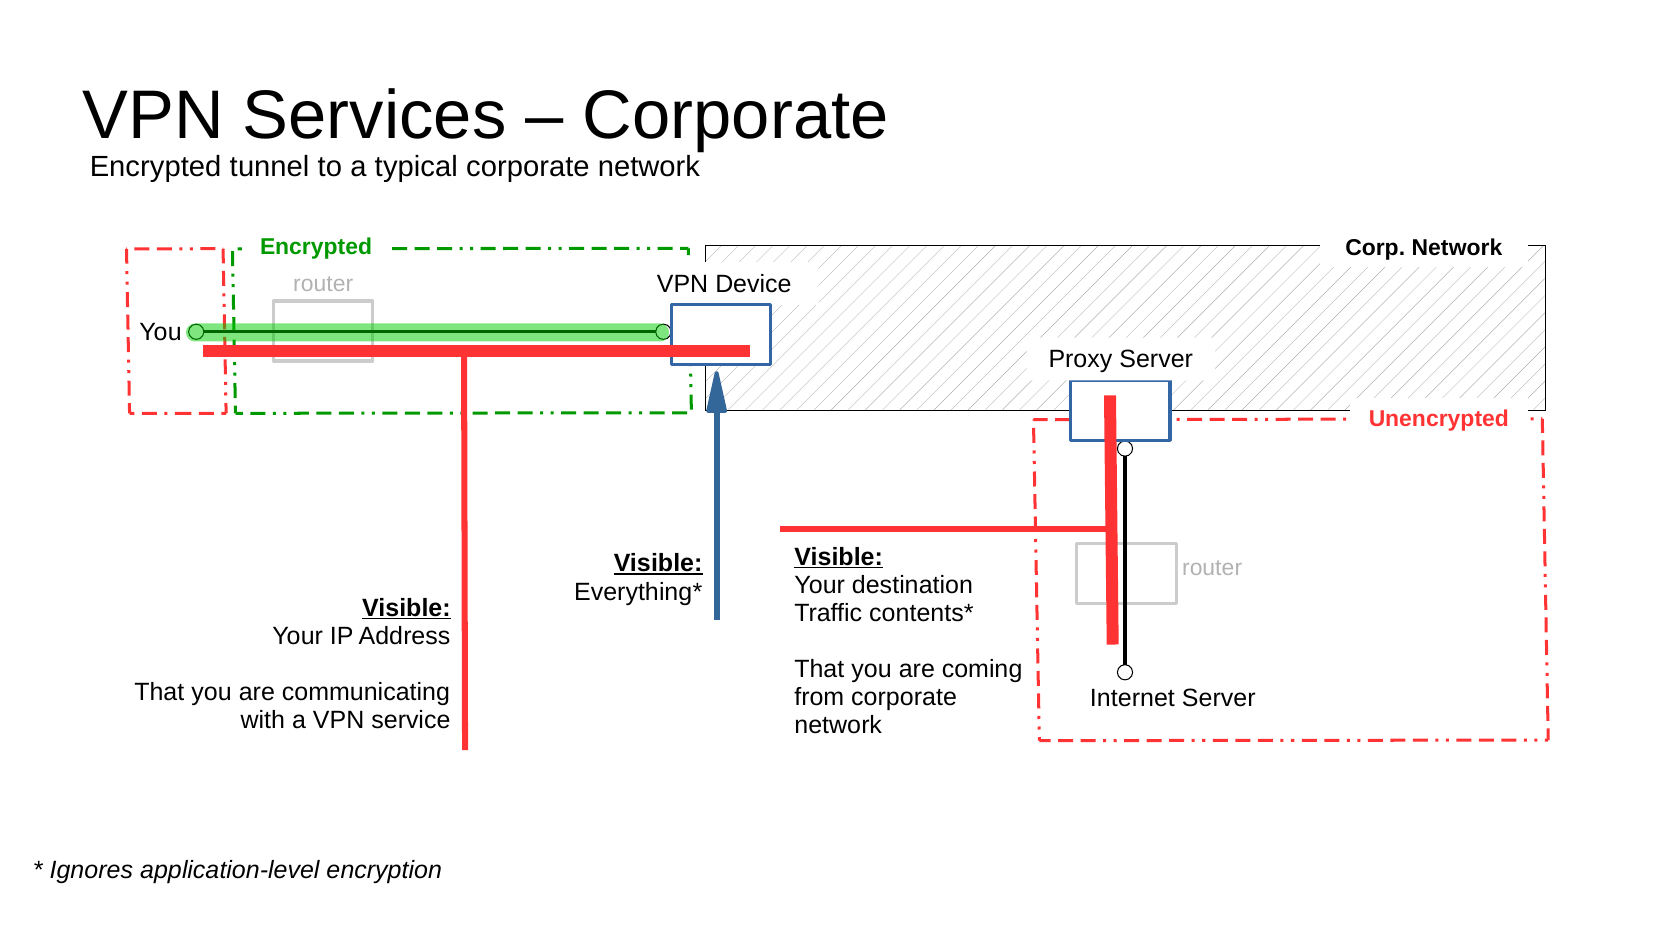

# VPN Services – Corporate
Encrypted tunnel to a typical corporate network
Encrypted
Corp. Network
VPN Device
router
You
Proxy Server
Unencrypted
Visible:
Your destination
Traffic contents*
That you are coming from corporate network
Visible:
Everything*
router
Visible:
Your IP Address
That you are communicating with a VPN service
Internet Server
* Ignores application-level encryption